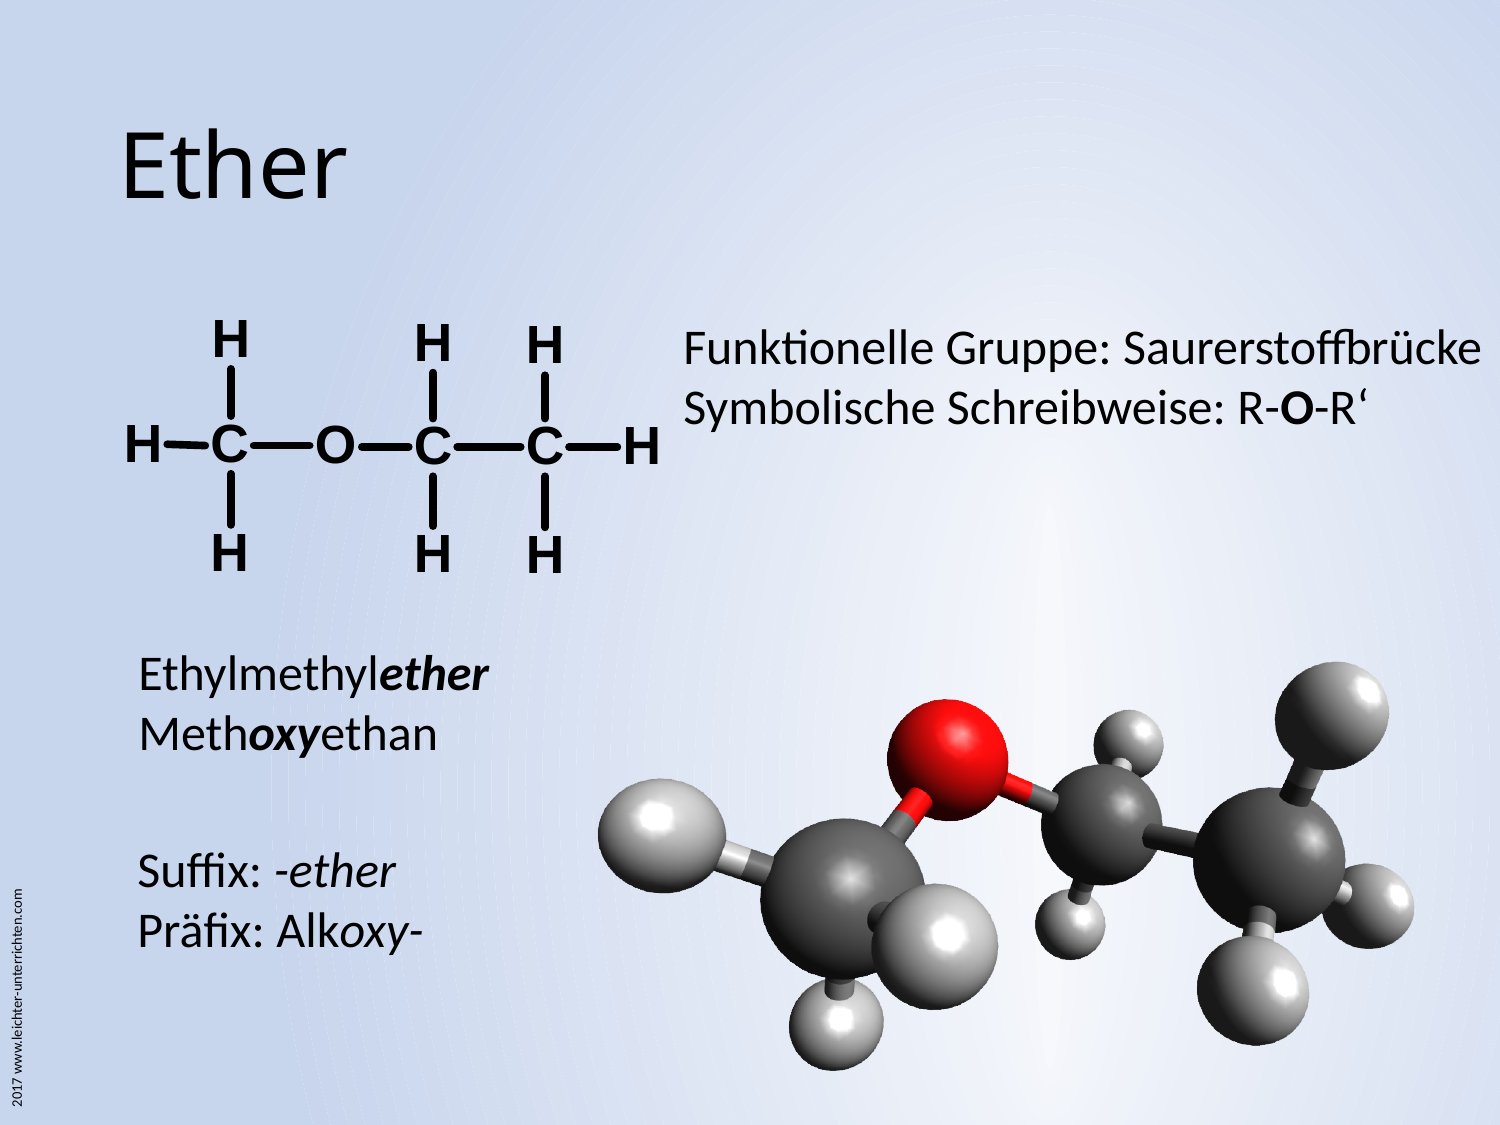

# Ether
Funktionelle Gruppe: Saurerstoffbrücke
Symbolische Schreibweise: R-O-R‘
Ethylmethylether
Methoxyethan
Suffix: -ether
Präfix: Alkoxy-